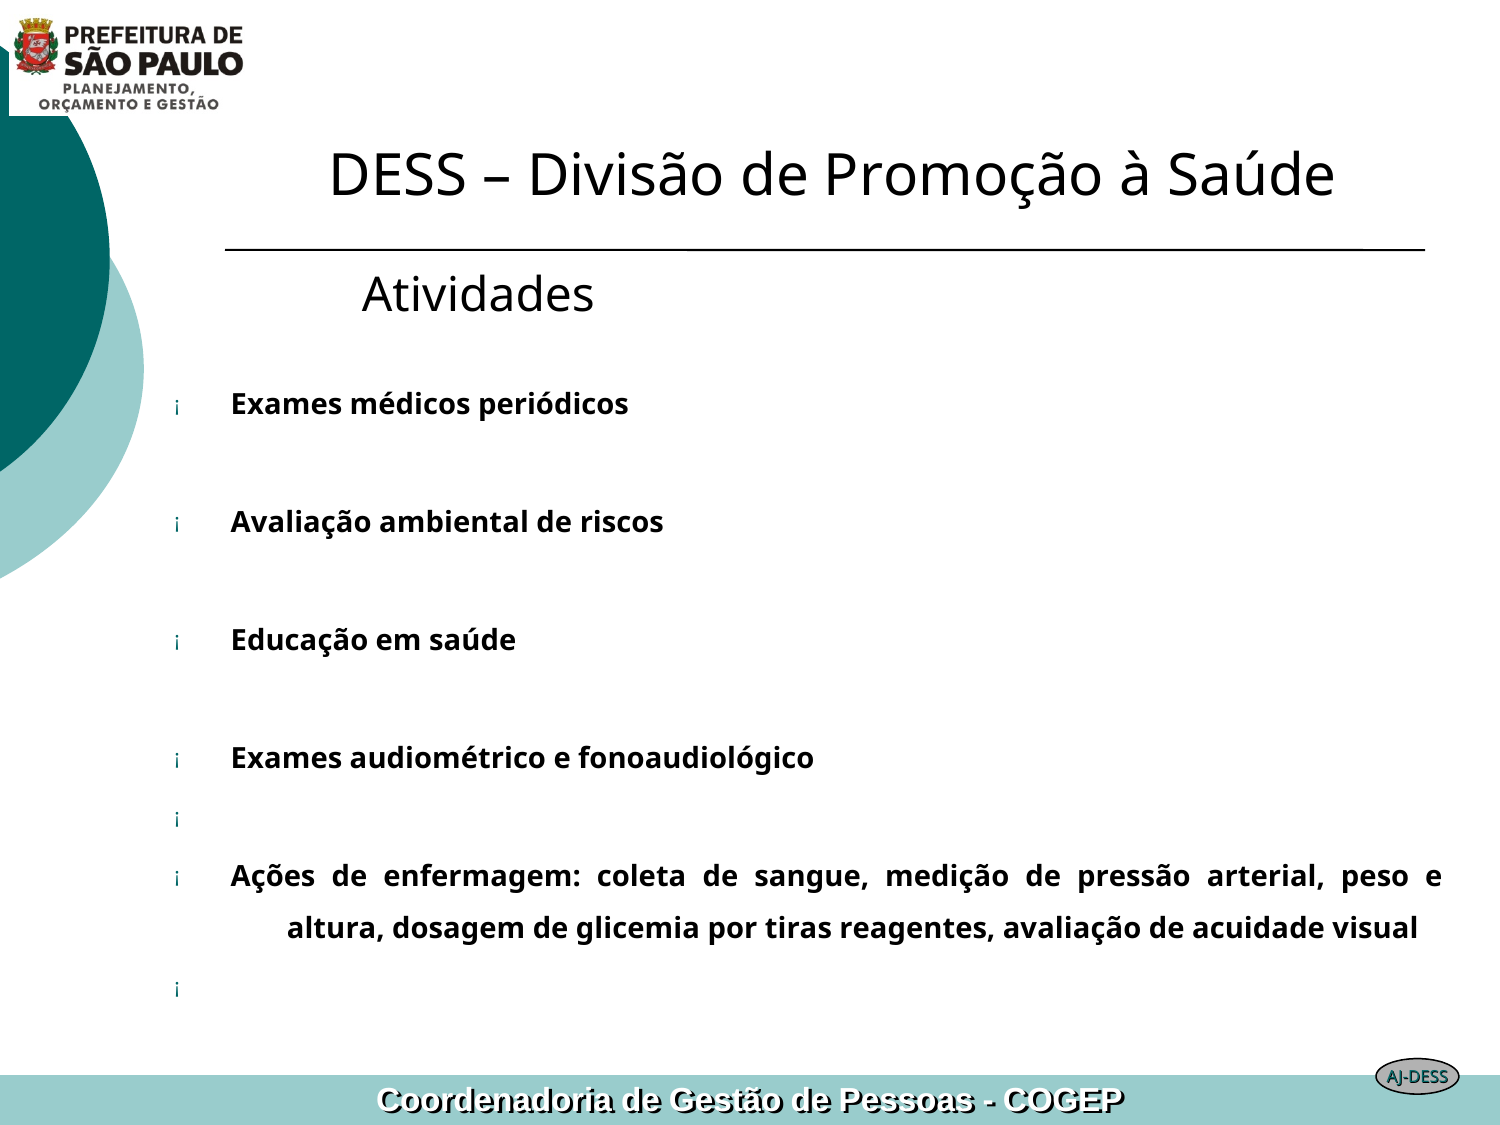

DESS – Divisão de Promoção à Saúde
# Atividades
Exames médicos periódicos
Avaliação ambiental de riscos
Educação em saúde
Exames audiométrico e fonoaudiológico
Ações de enfermagem: coleta de sangue, medição de pressão arterial, peso e altura, dosagem de glicemia por tiras reagentes, avaliação de acuidade visual
AJ-DESS
AJ